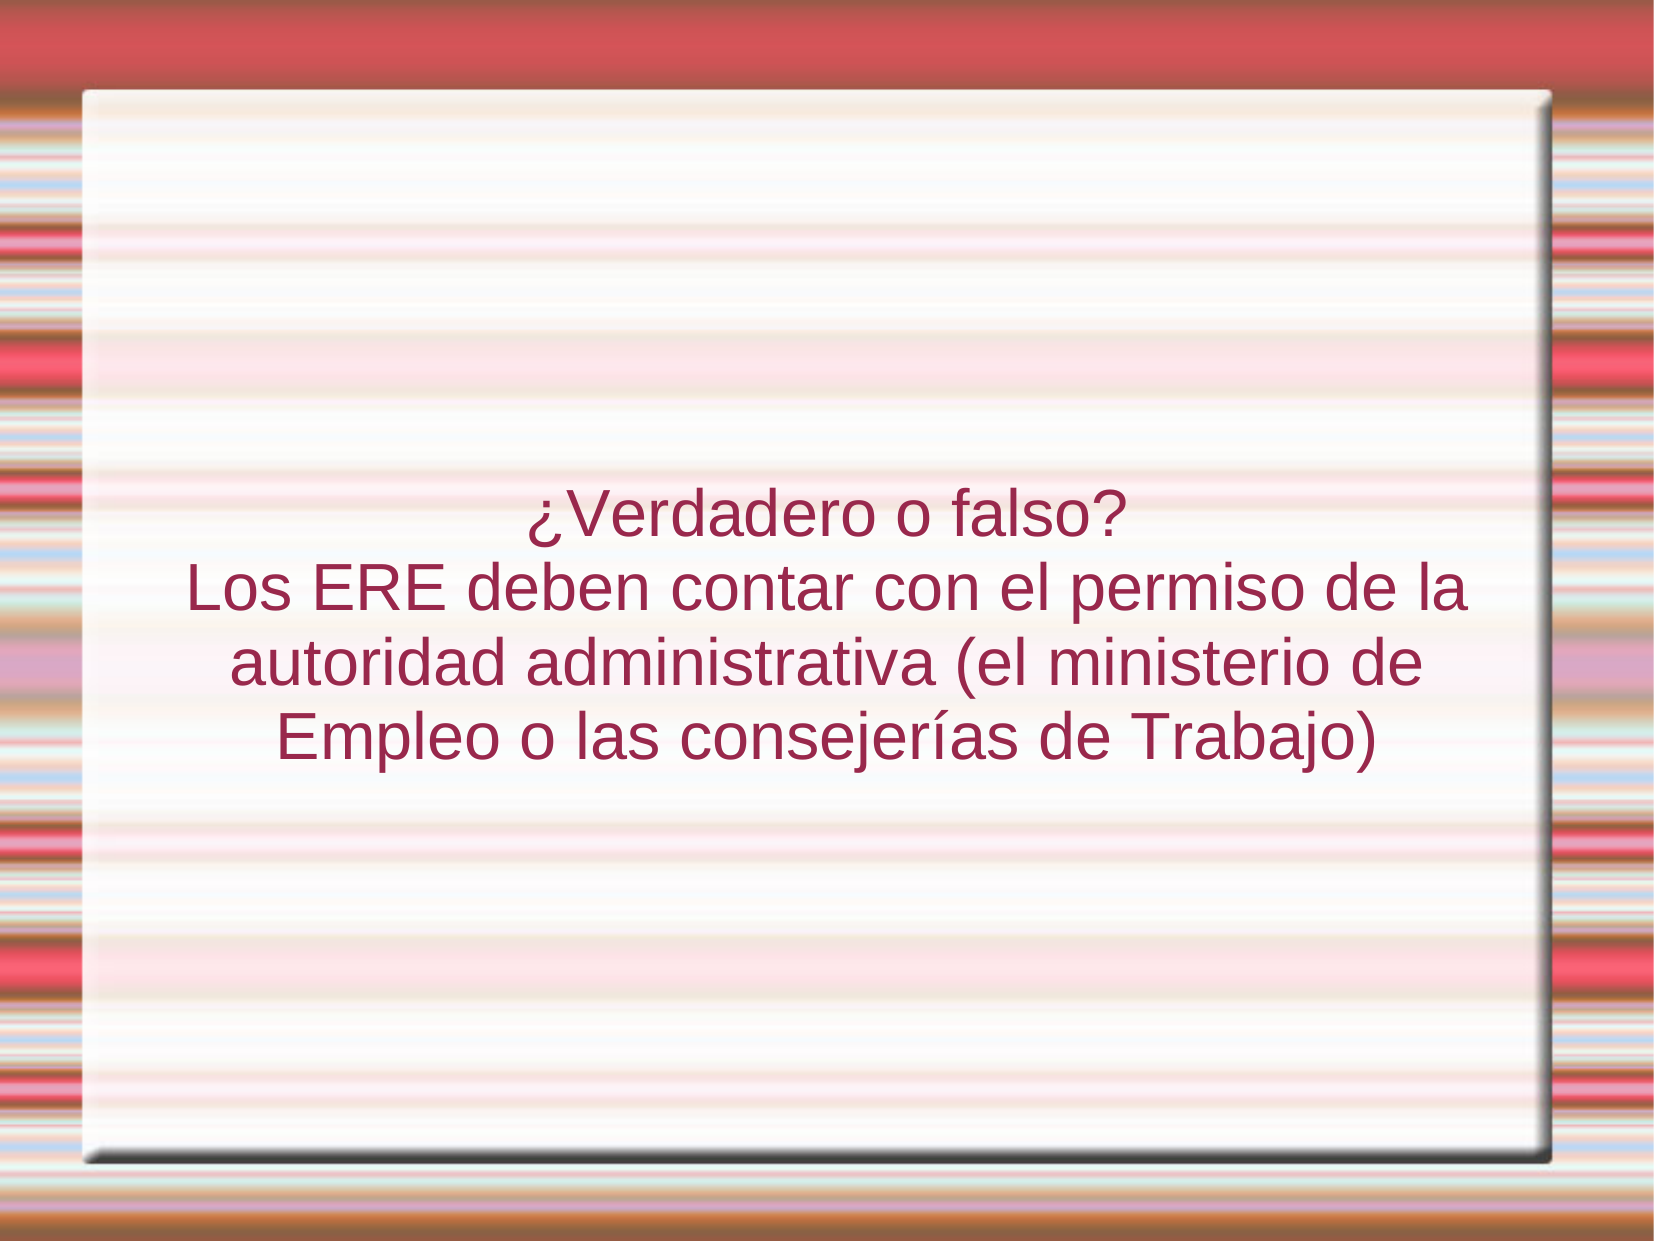

¿Verdadero o falso?
Los ERE deben contar con el permiso de la autoridad administrativa (el ministerio de Empleo o las consejerías de Trabajo)